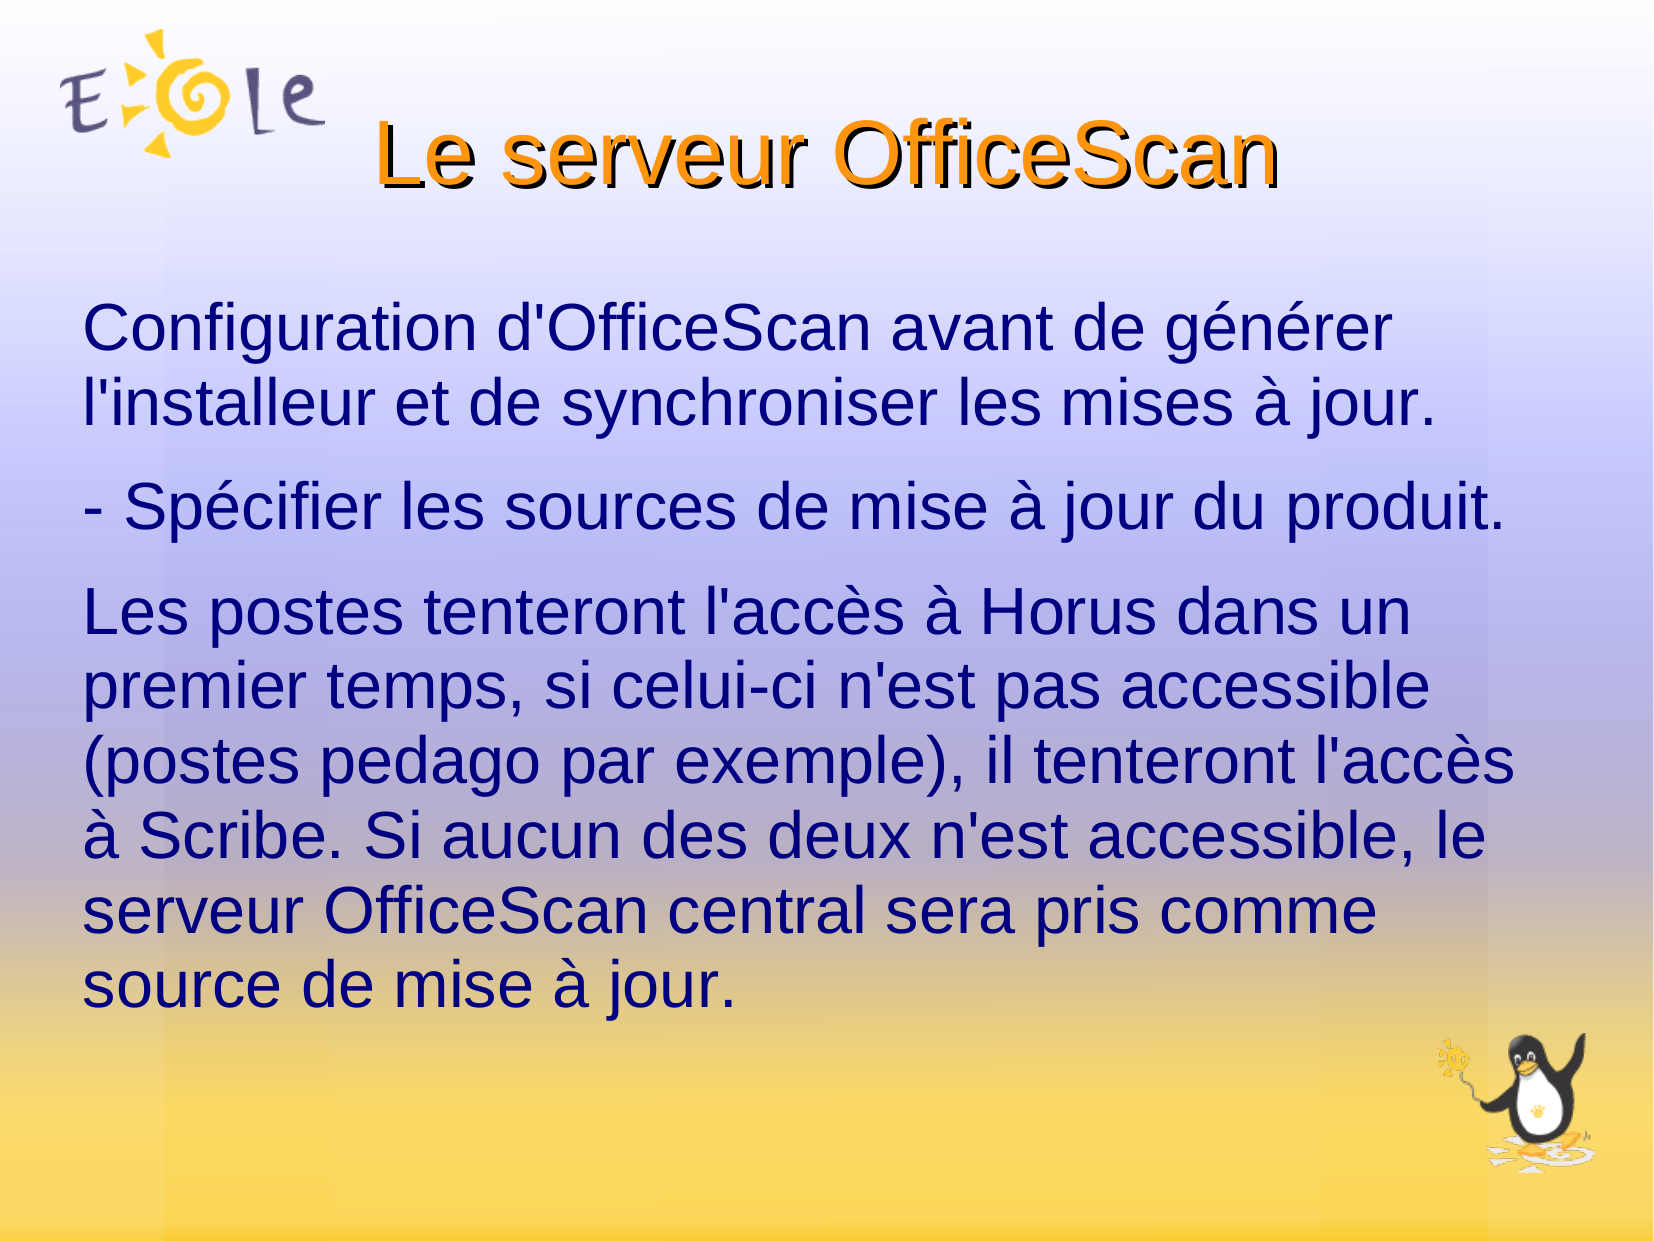

# Le serveur OfficeScan
Configuration d'OfficeScan avant de générer l'installeur et de synchroniser les mises à jour.
- Spécifier les sources de mise à jour du produit.
Les postes tenteront l'accès à Horus dans un premier temps, si celui-ci n'est pas accessible (postes pedago par exemple), il tenteront l'accès à Scribe. Si aucun des deux n'est accessible, le serveur OfficeScan central sera pris comme source de mise à jour.